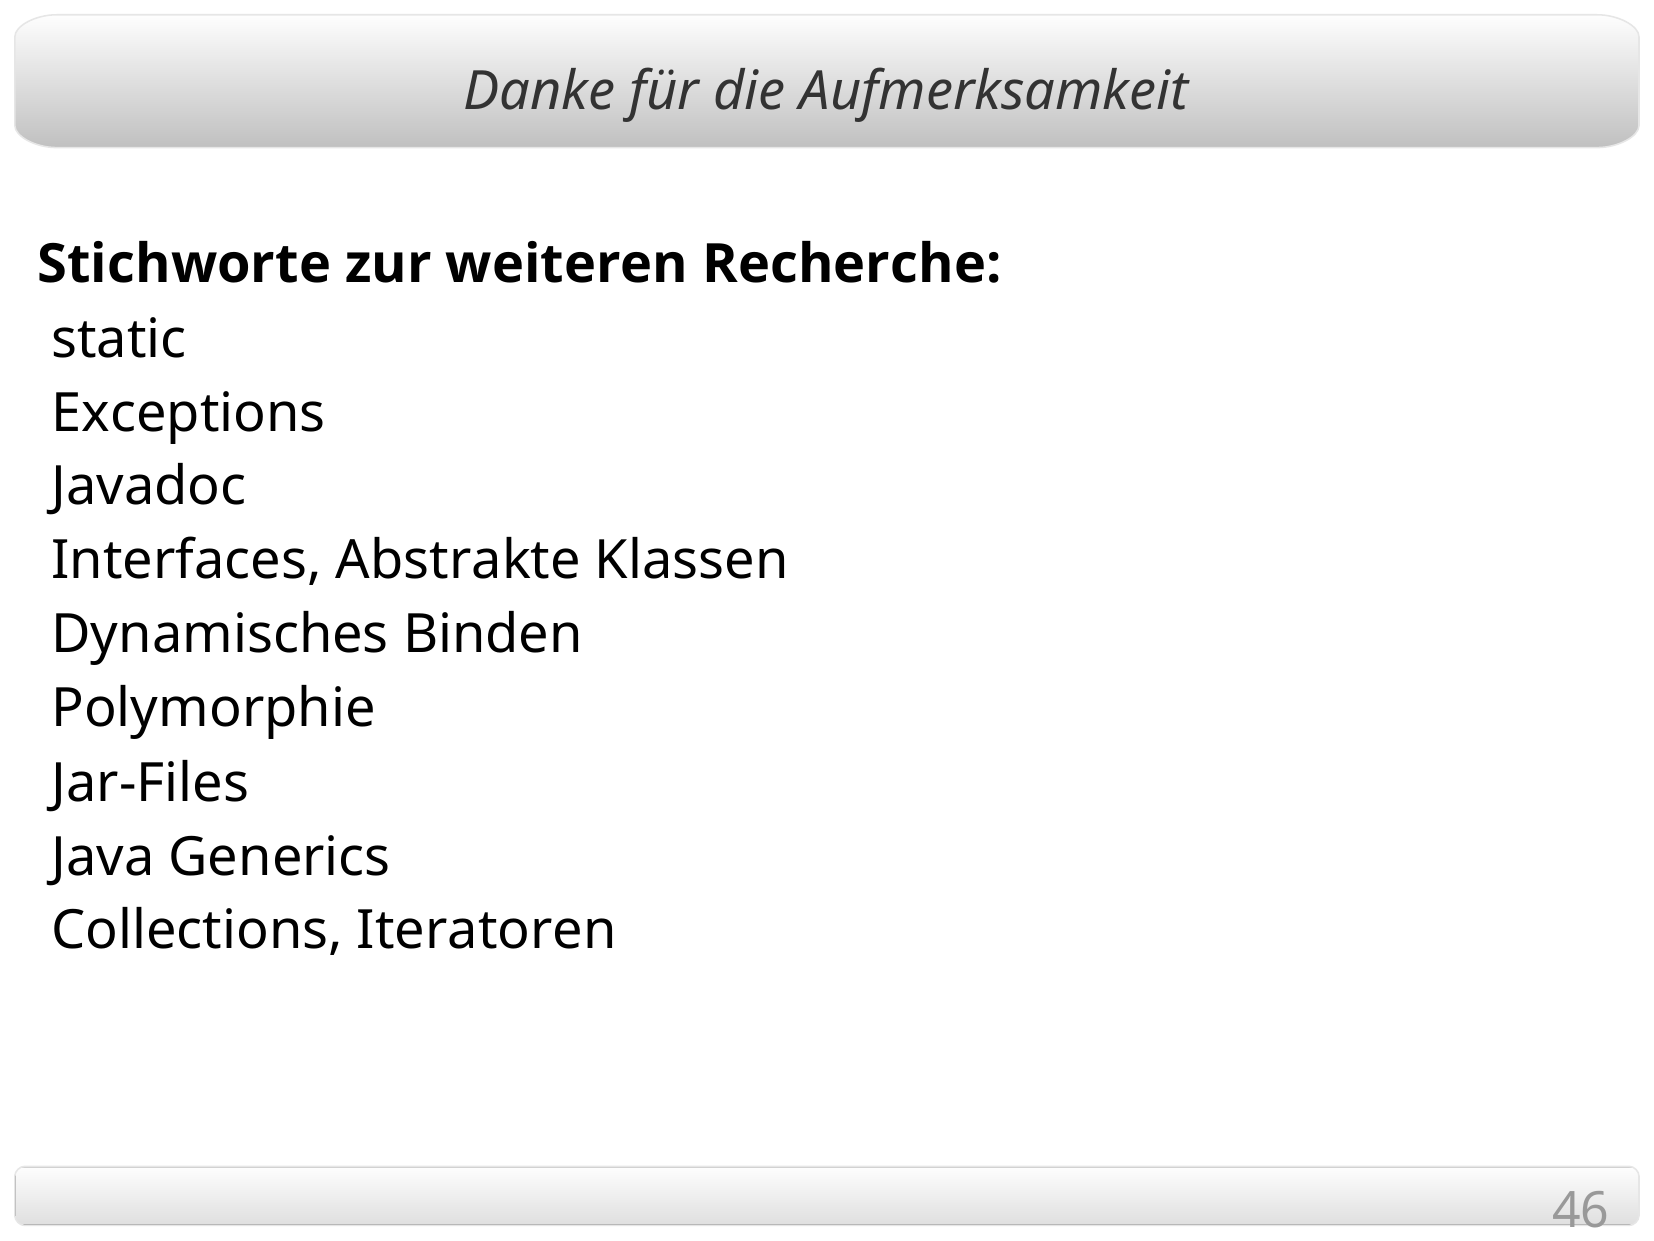

# Danke für die Aufmerksamkeit
Stichworte zur weiteren Recherche:
 static
 Exceptions
 Javadoc
 Interfaces, Abstrakte Klassen
 Dynamisches Binden
 Polymorphie
 Jar-Files
 Java Generics
 Collections, Iteratoren